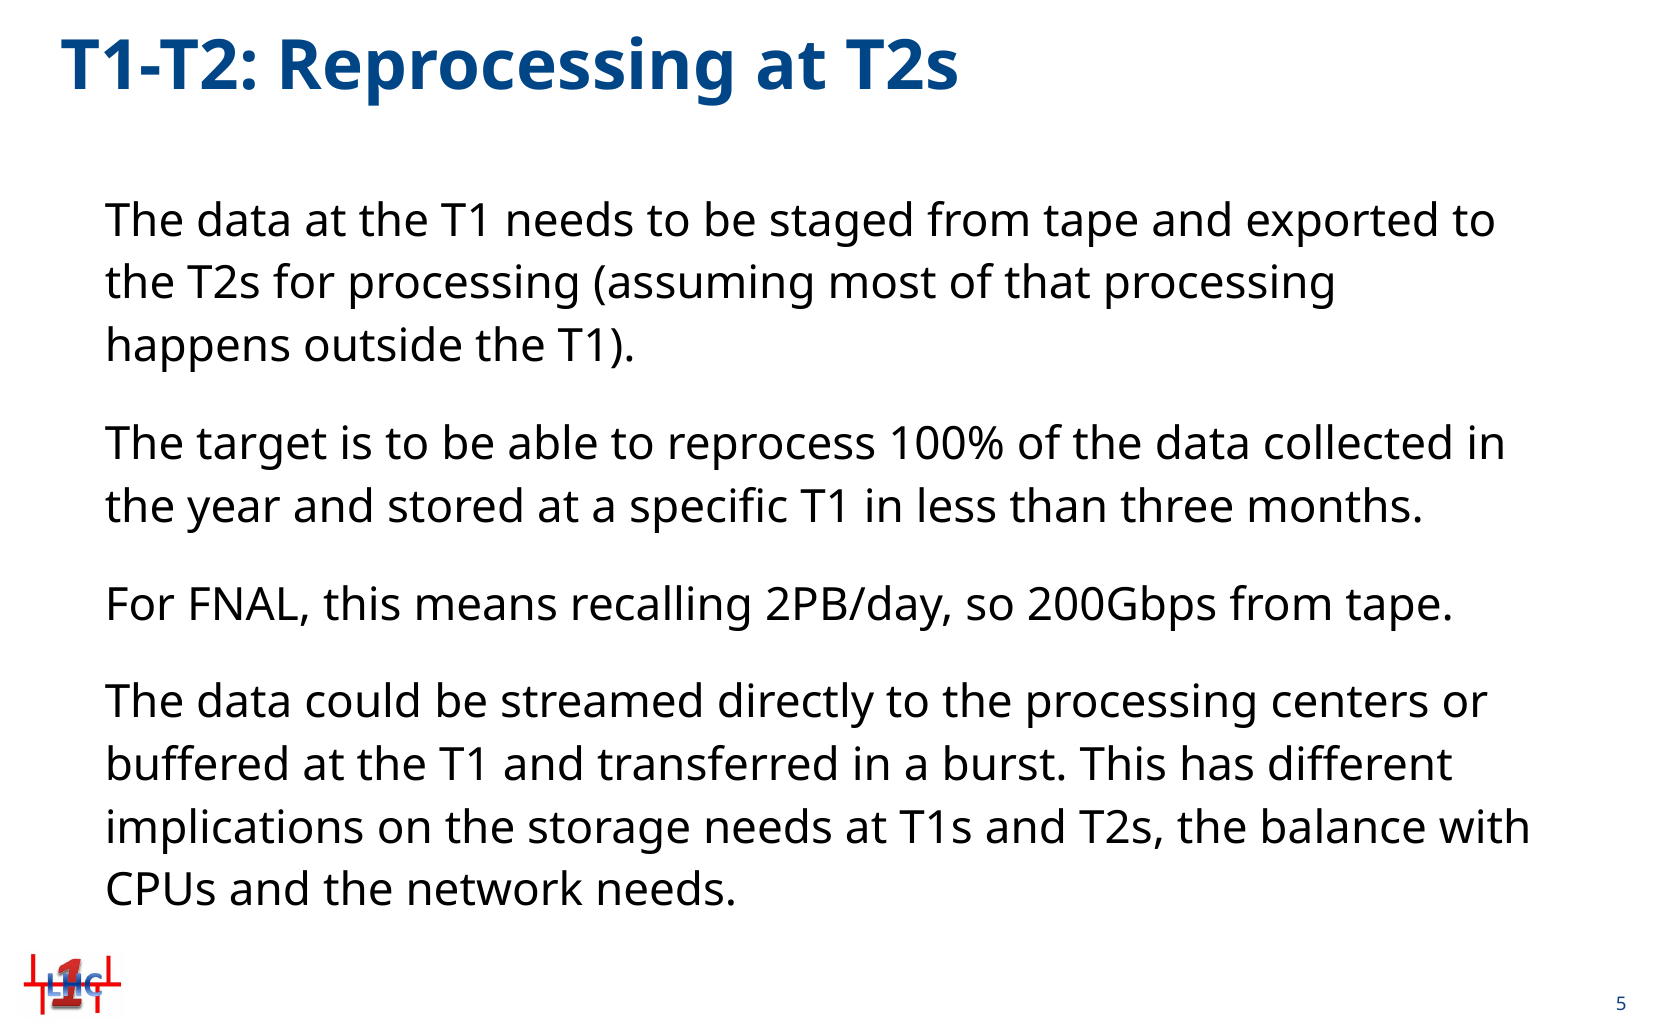

# T1-T2: Reprocessing at T2s
The data at the T1 needs to be staged from tape and exported to the T2s for processing (assuming most of that processing happens outside the T1).
The target is to be able to reprocess 100% of the data collected in the year and stored at a specific T1 in less than three months.
For FNAL, this means recalling 2PB/day, so 200Gbps from tape.
The data could be streamed directly to the processing centers or buffered at the T1 and transferred in a burst. This has different implications on the storage needs at T1s and T2s, the balance with CPUs and the network needs.